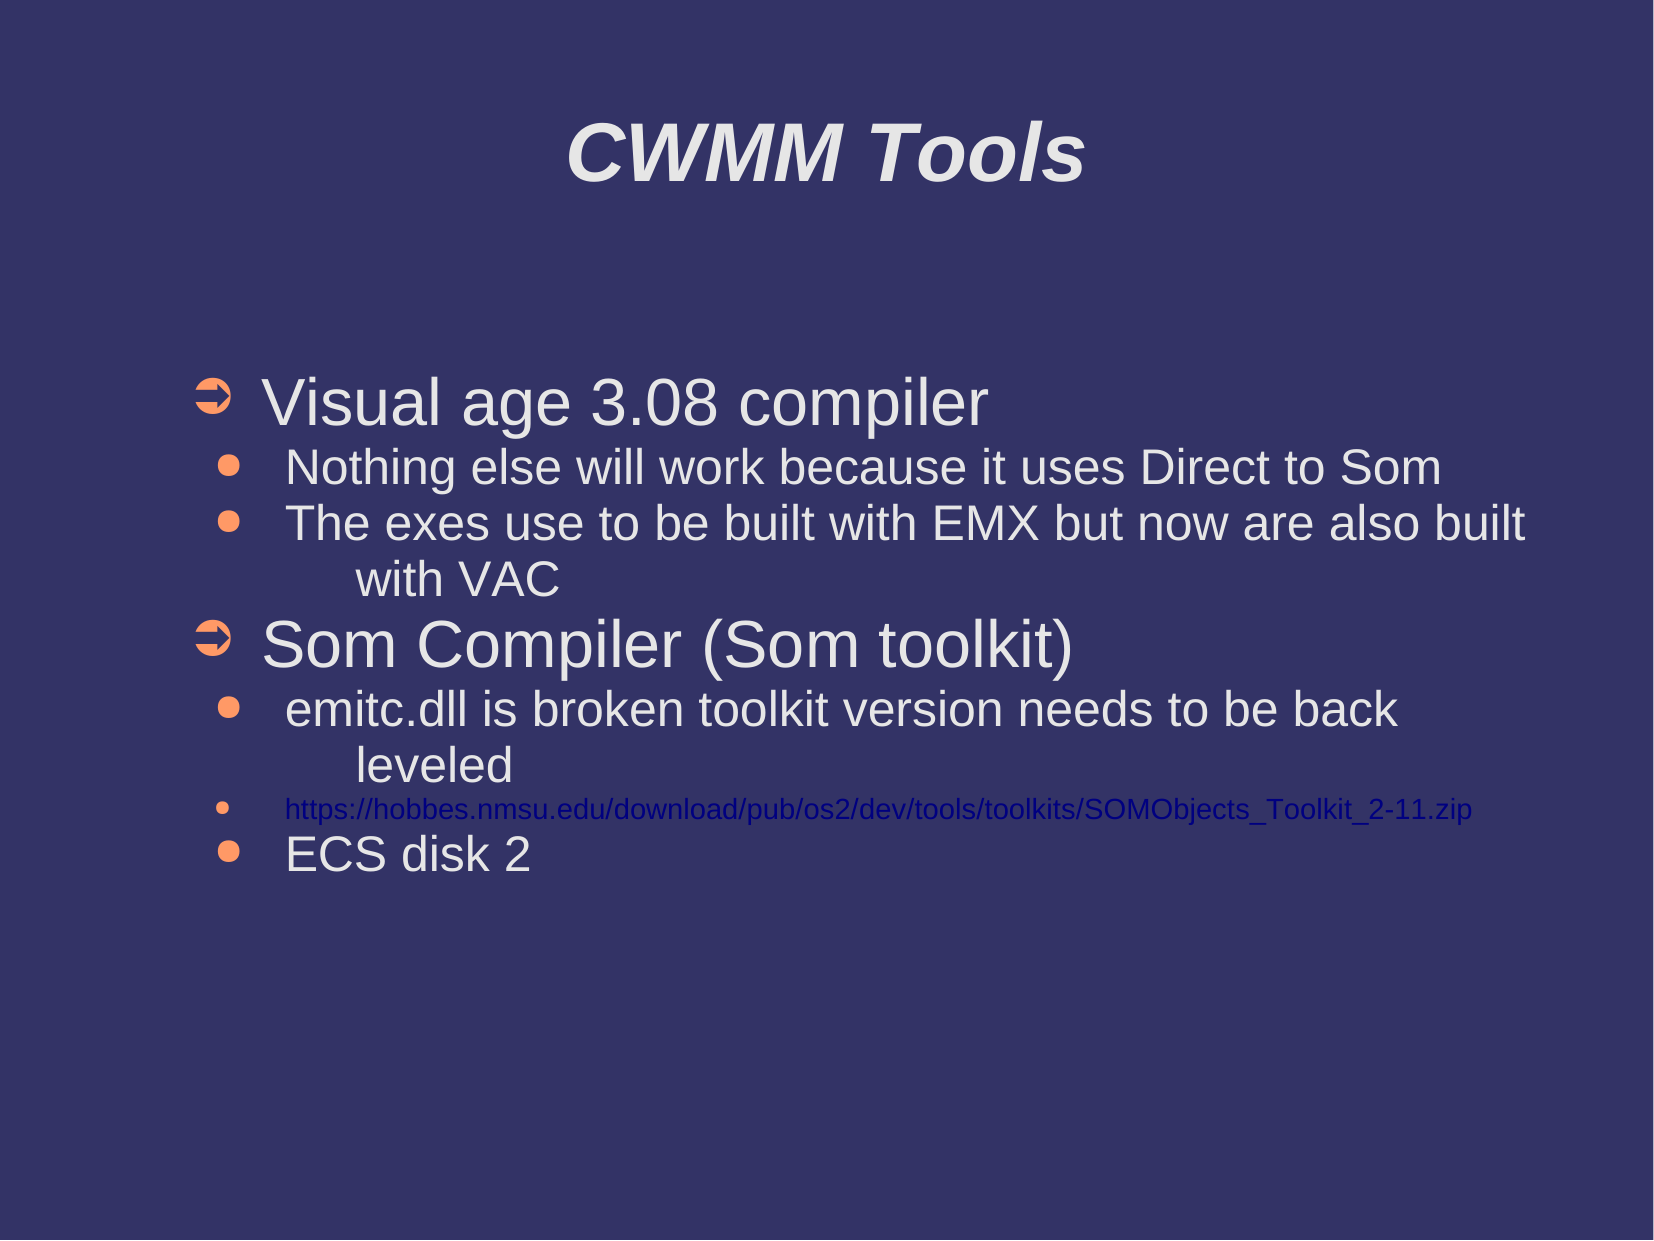

# CWMM Tools
Visual age 3.08 compiler
Nothing else will work because it uses Direct to Som
The exes use to be built with EMX but now are also built with VAC
Som Compiler (Som toolkit)
emitc.dll is broken toolkit version needs to be back leveled
https://hobbes.nmsu.edu/download/pub/os2/dev/tools/toolkits/SOMObjects_Toolkit_2-11.zip
ECS disk 2